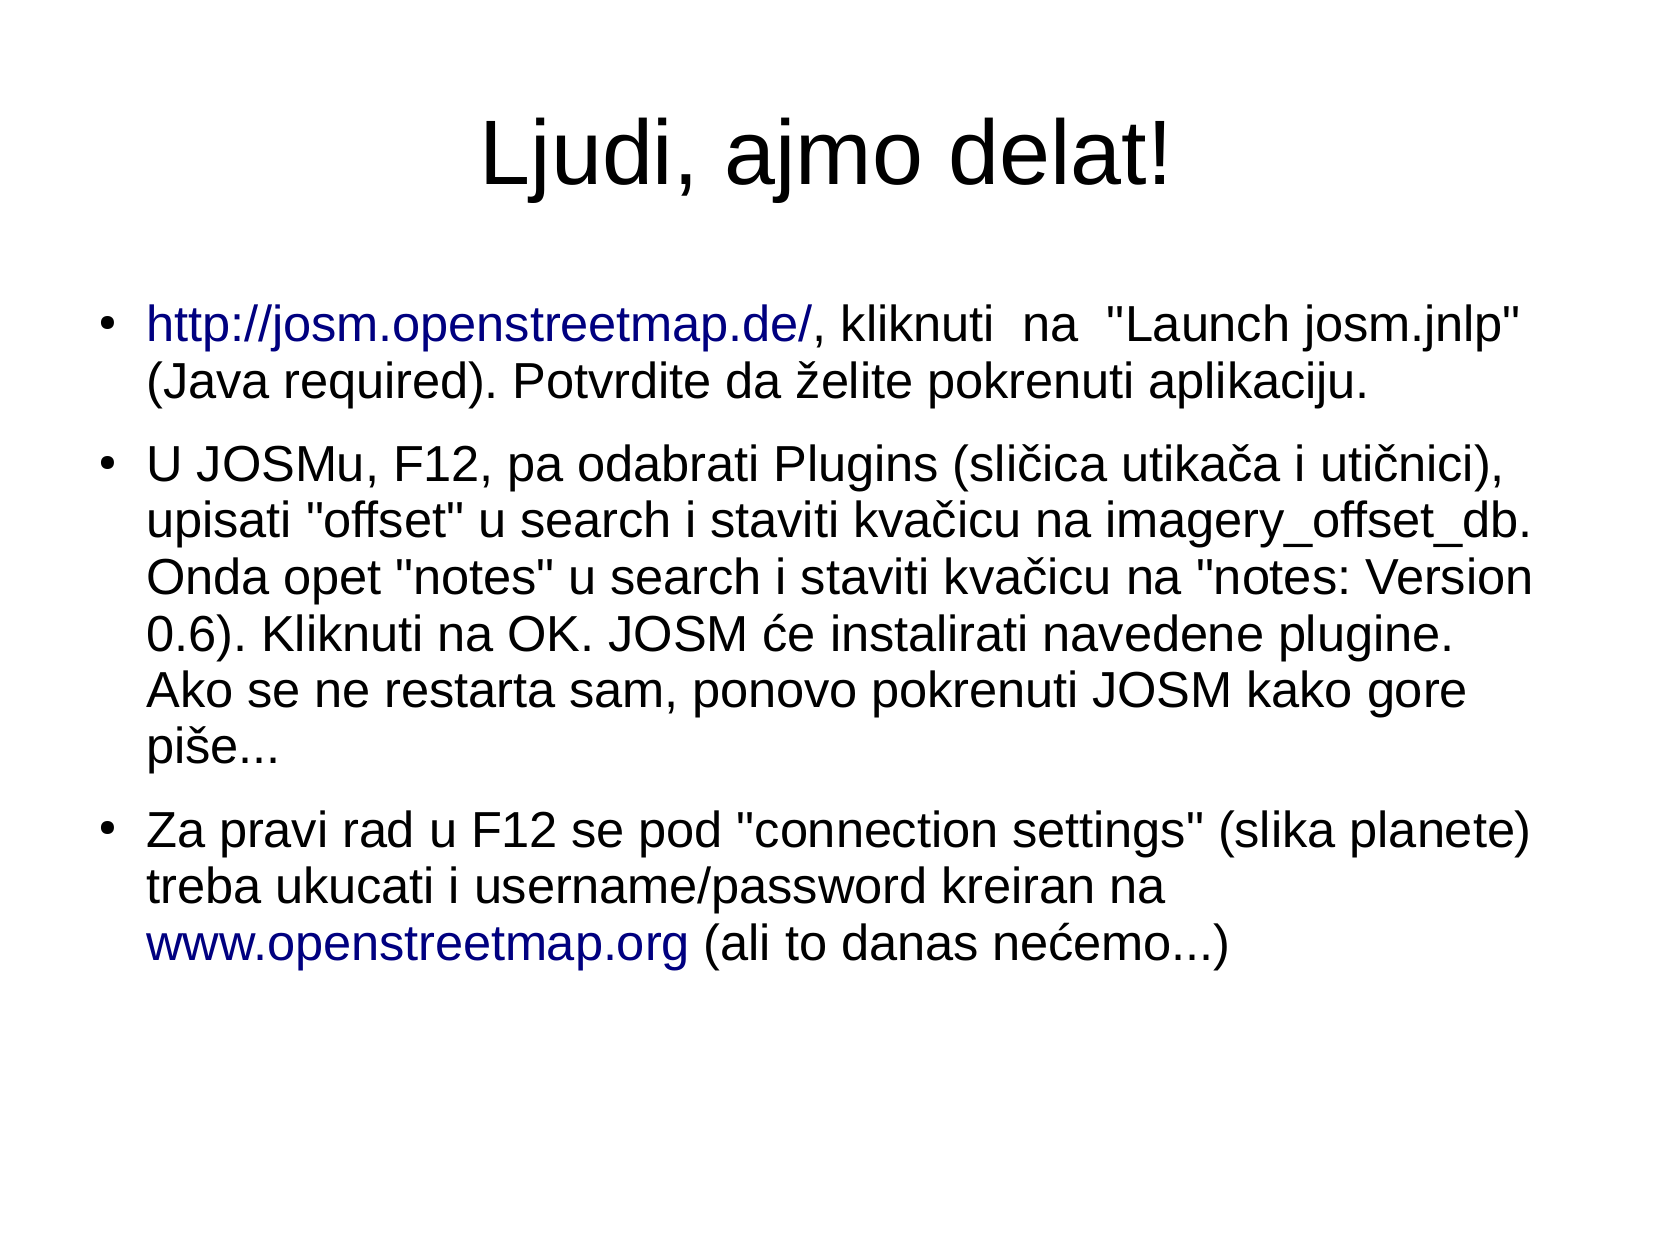

# Ljudi, ajmo delat!
http://josm.openstreetmap.de/, kliknuti na "Launch josm.jnlp" (Java required). Potvrdite da želite pokrenuti aplikaciju.
U JOSMu, F12, pa odabrati Plugins (sličica utikača i utičnici), upisati "offset" u search i staviti kvačicu na imagery_offset_db. Onda opet "notes" u search i staviti kvačicu na "notes: Version 0.6). Kliknuti na OK. JOSM će instalirati navedene plugine. Ako se ne restarta sam, ponovo pokrenuti JOSM kako gore piše...
Za pravi rad u F12 se pod "connection settings" (slika planete) treba ukucati i username/password kreiran na www.openstreetmap.org (ali to danas nećemo...)